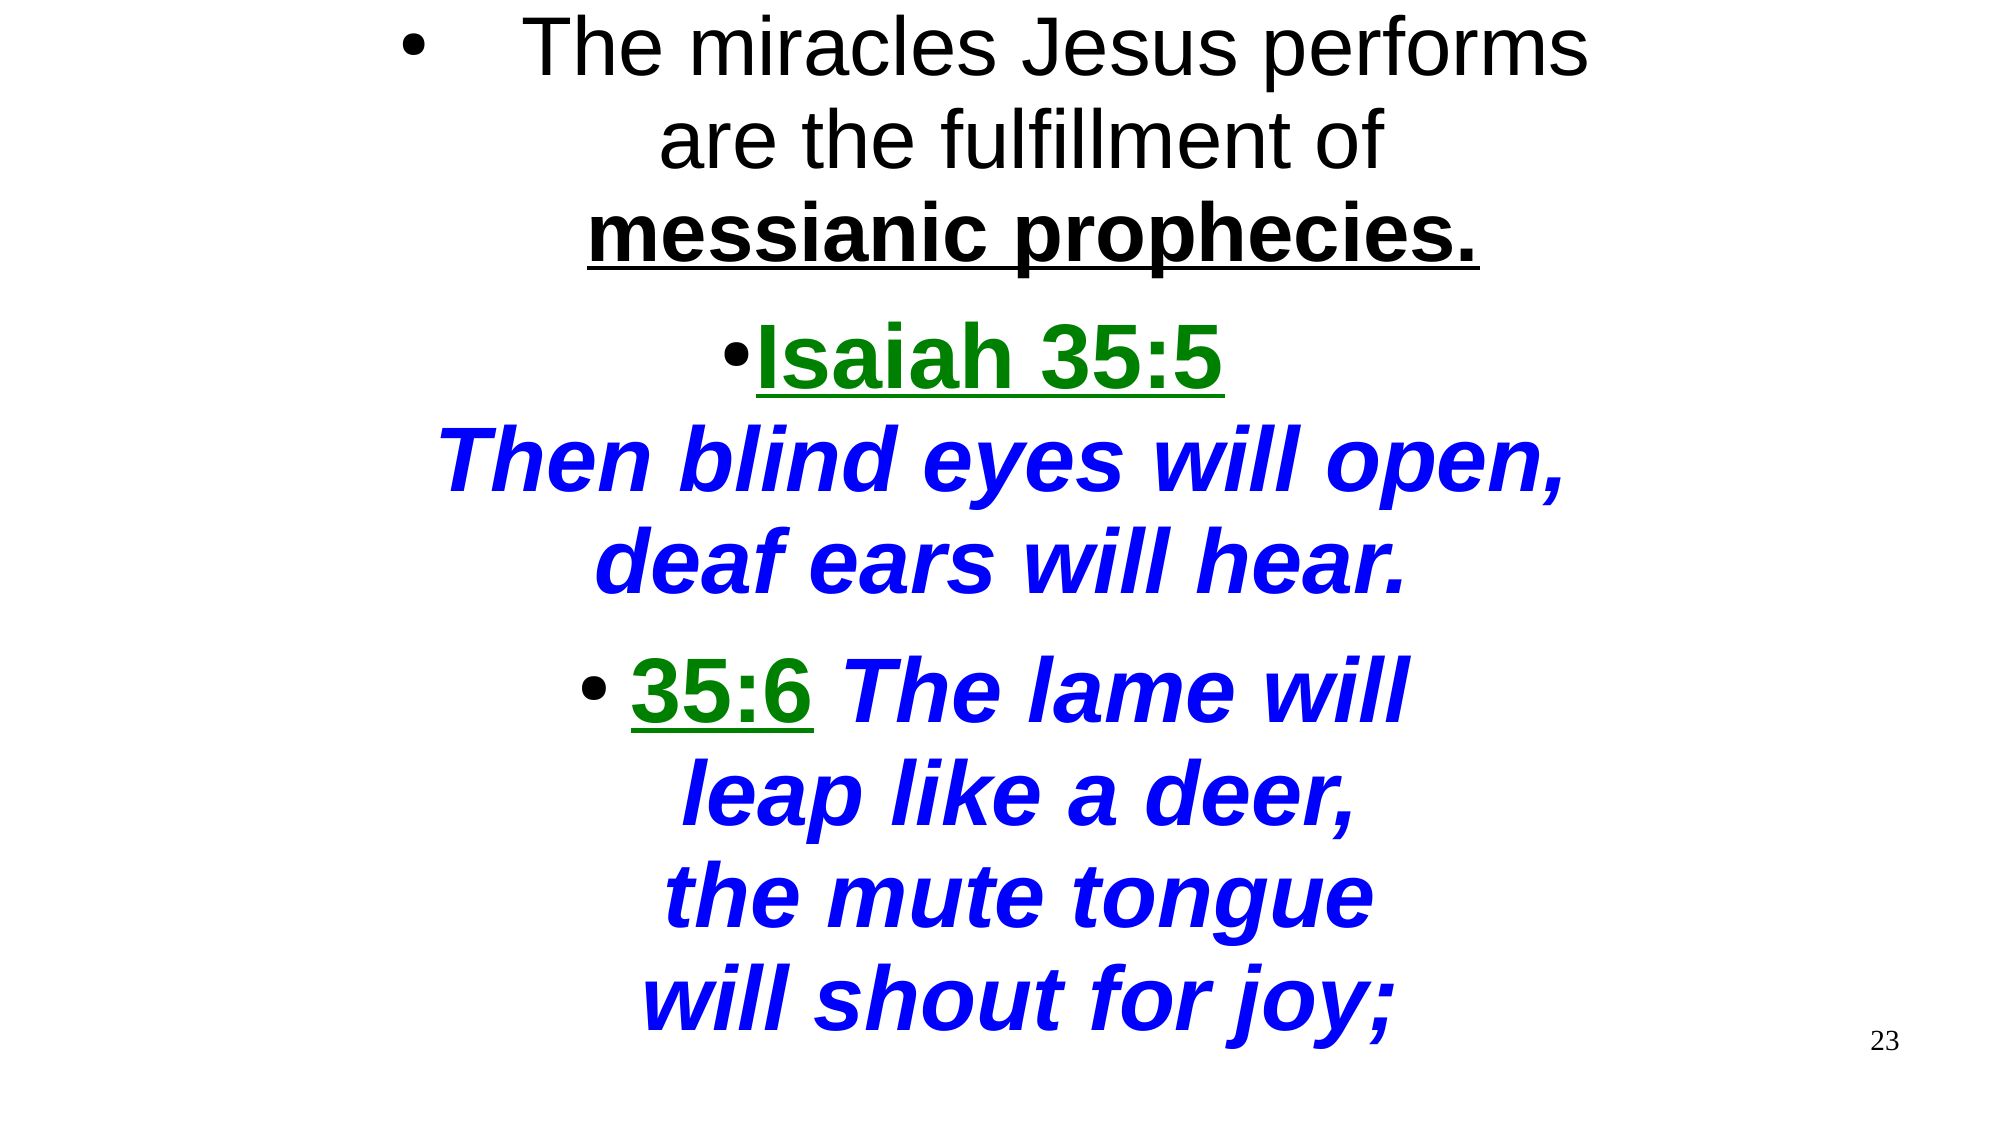

# The miracles Jesus performs are the fulfillment of messianic prophecies.
Isaiah 35:5 
Then blind eyes will open,
deaf ears will hear.
35:6 The lame will
leap like a deer,
the mute tongue
will shout for joy;
23